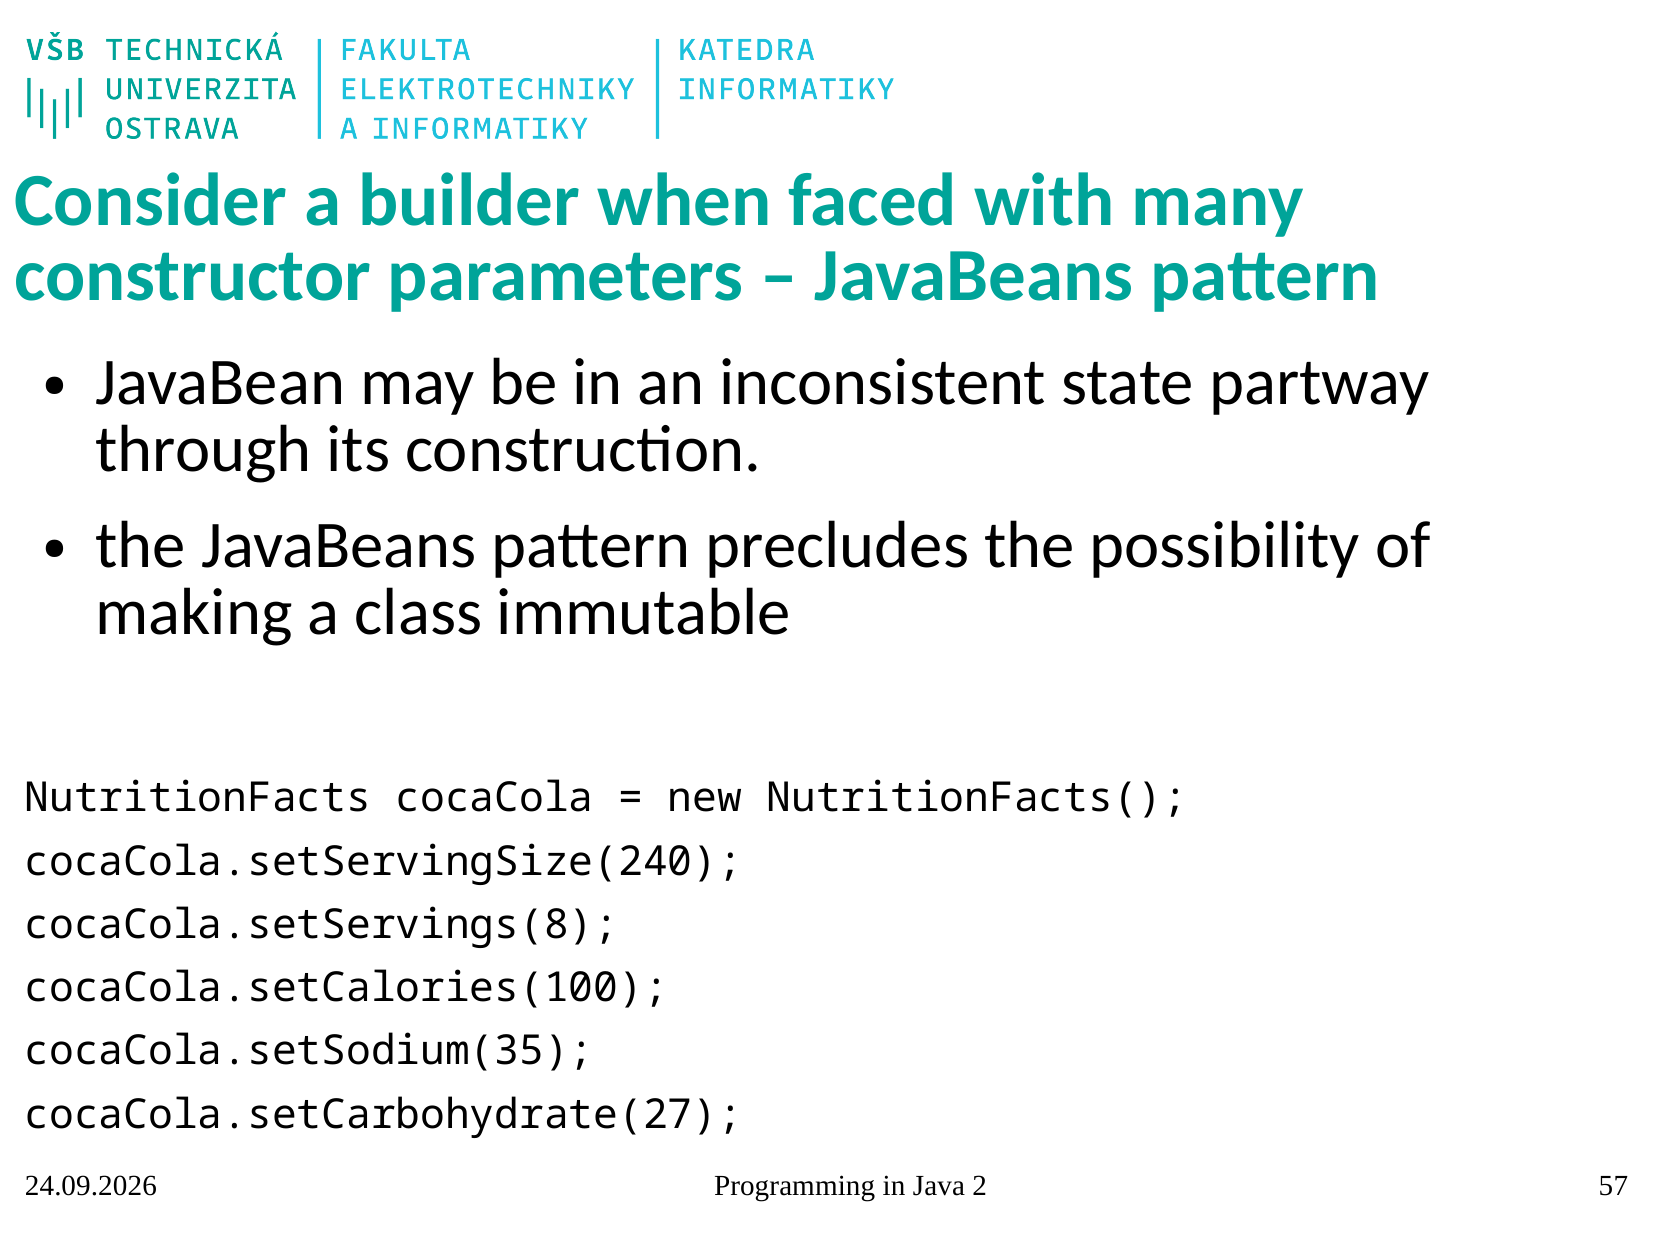

# Consider a builder when faced with many constructor parameters – JavaBeans pattern
JavaBean may be in an inconsistent state partway through its construction.
the JavaBeans pattern precludes the possibility of making a class immutable
NutritionFacts cocaCola = new NutritionFacts();
cocaCola.setServingSize(240);
cocaCola.setServings(8);
cocaCola.setCalories(100);
cocaCola.setSodium(35);
cocaCola.setCarbohydrate(27);
Programming in Java 2
57